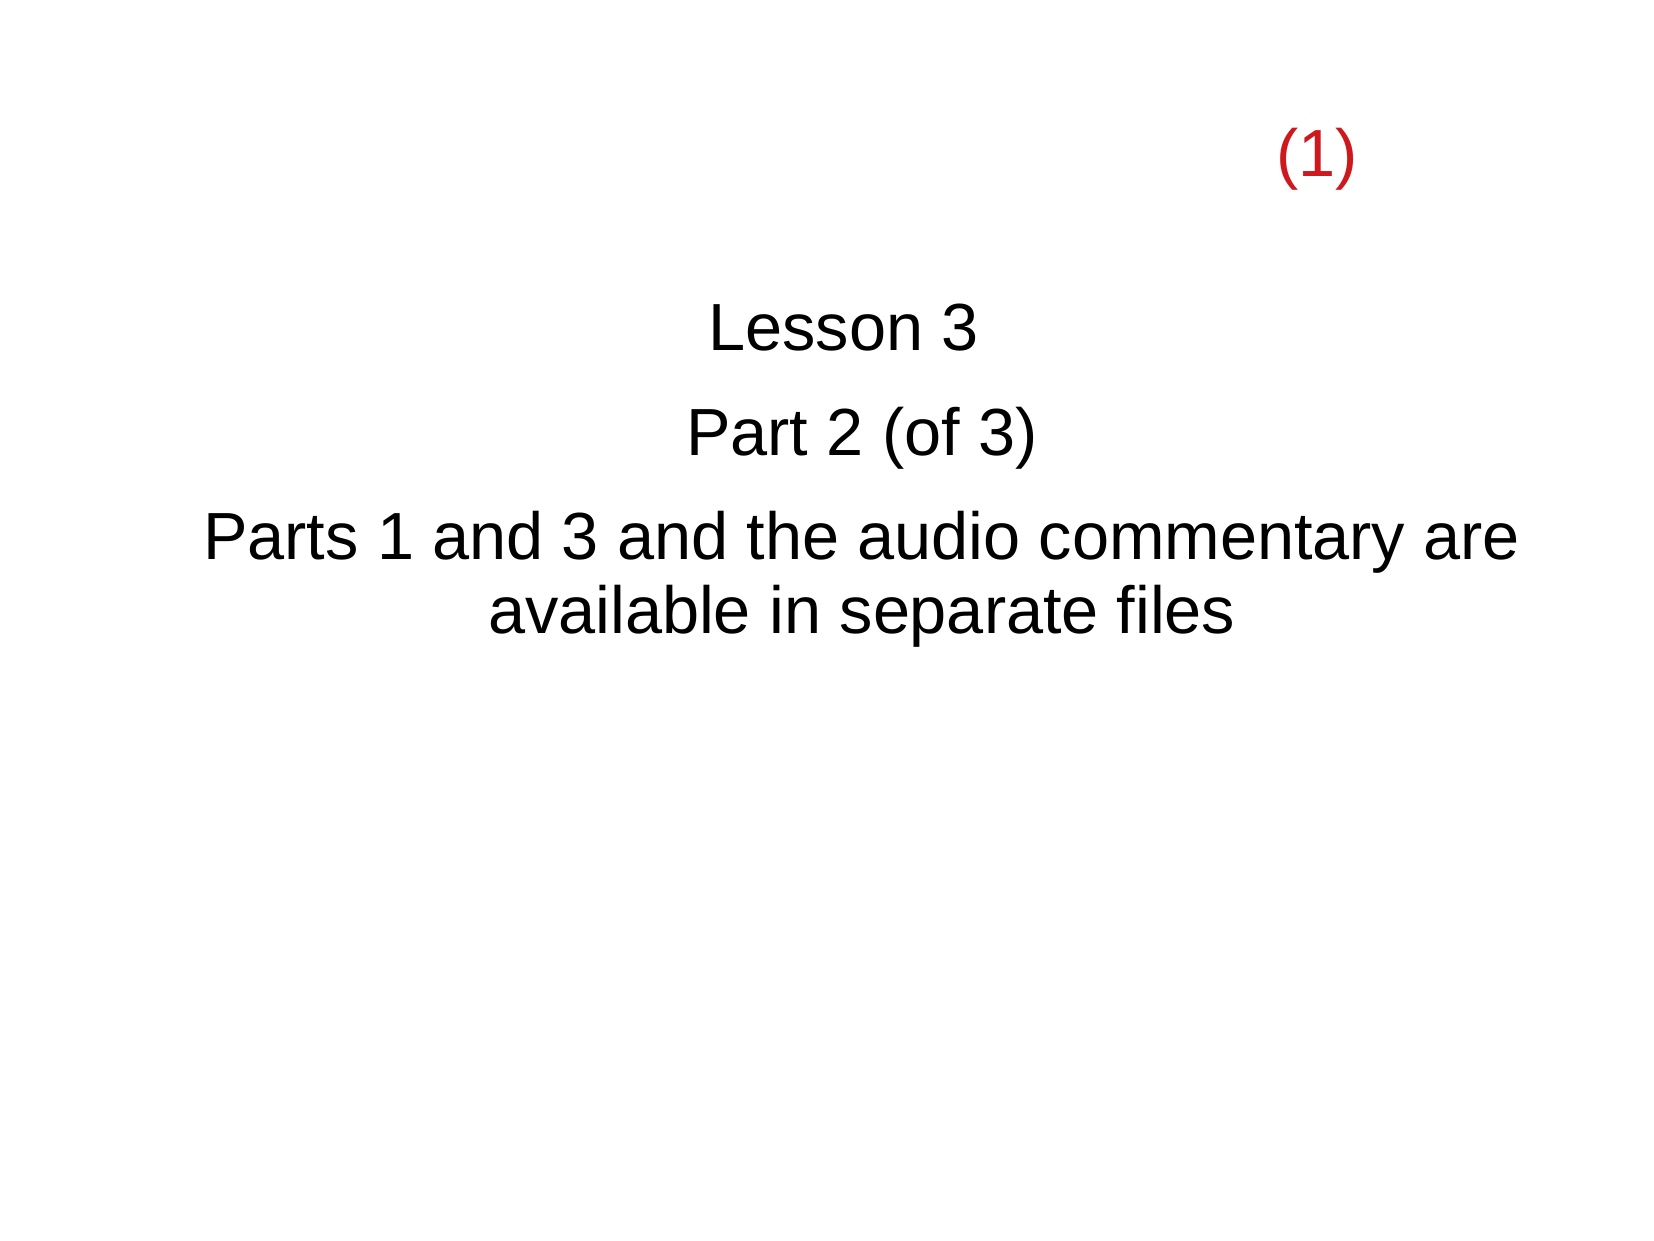

# (1)
Lesson 3
Part 2 (of 3)
Parts 1 and 3 and the audio commentary are available in separate files